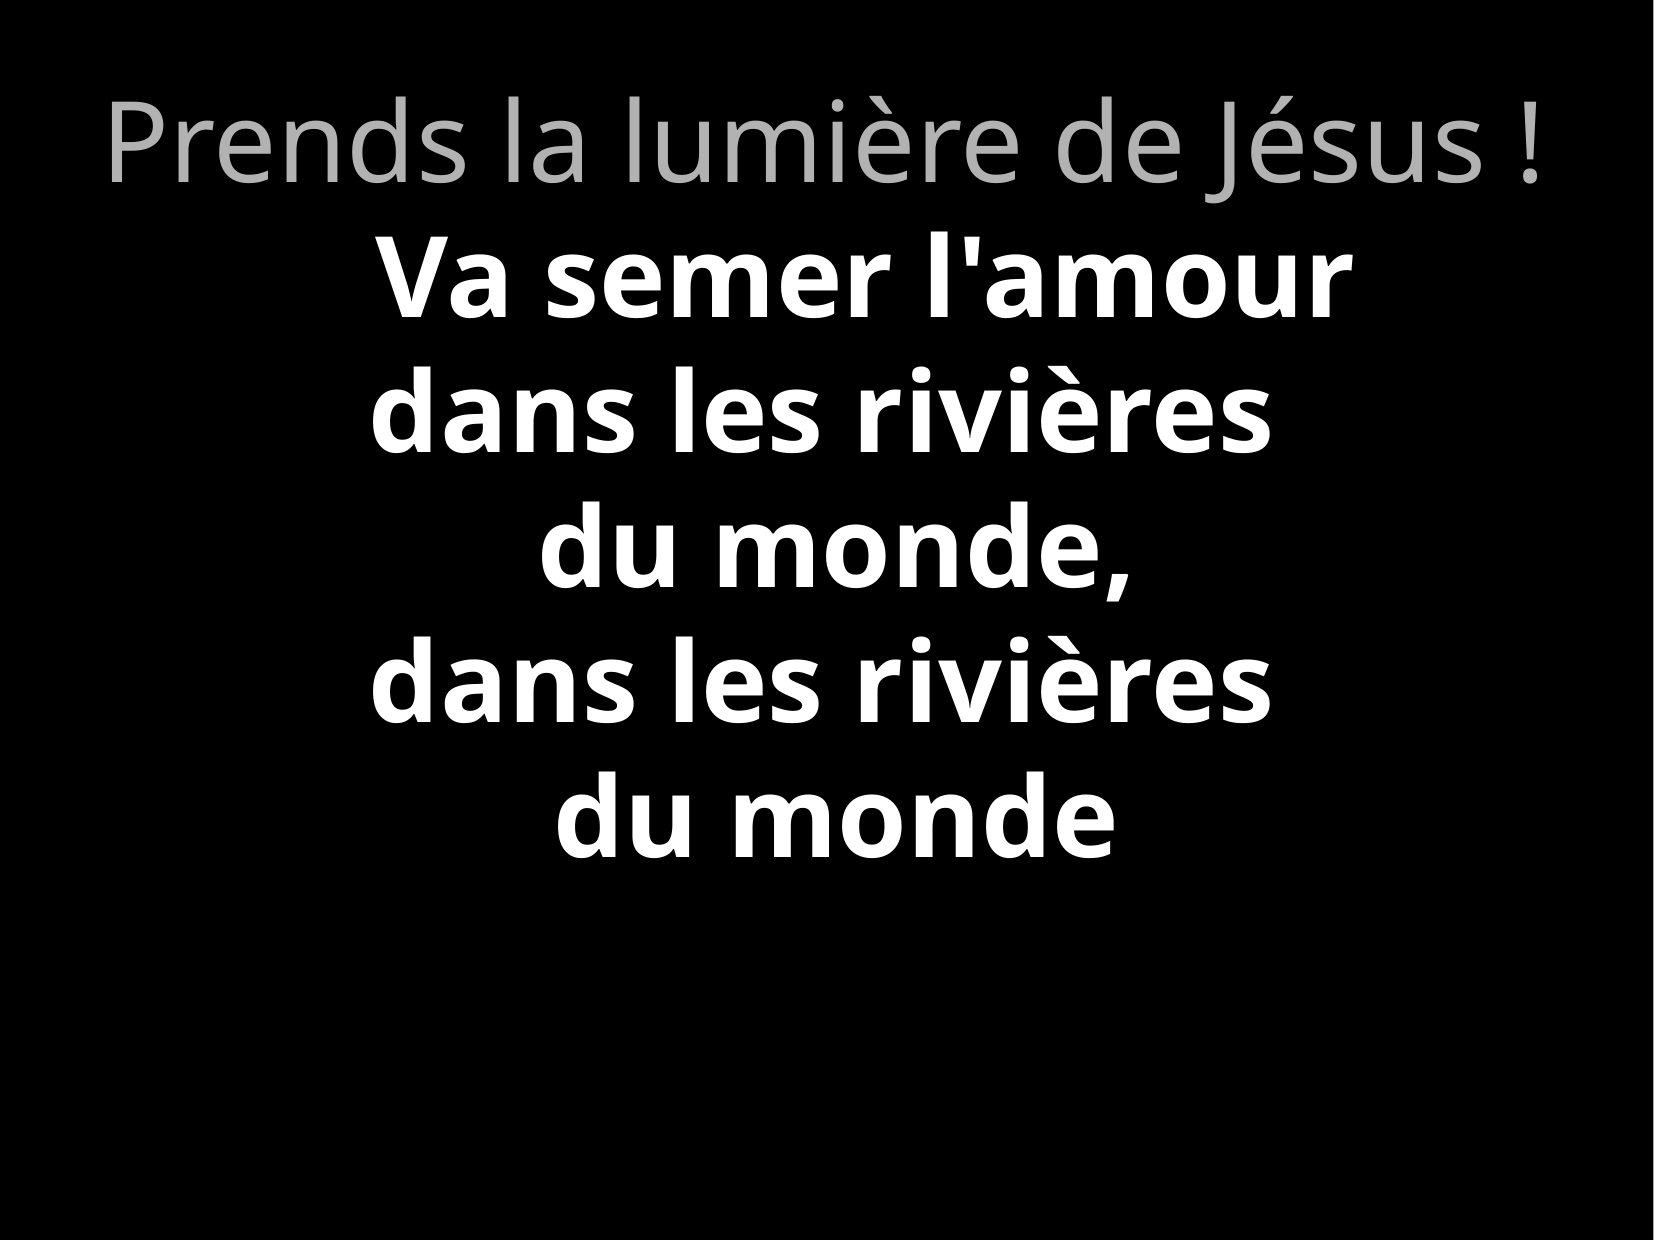

Prends la lumière de Jésus !
 Va semer l'amour
dans les rivières
du monde,
dans les rivières
du monde